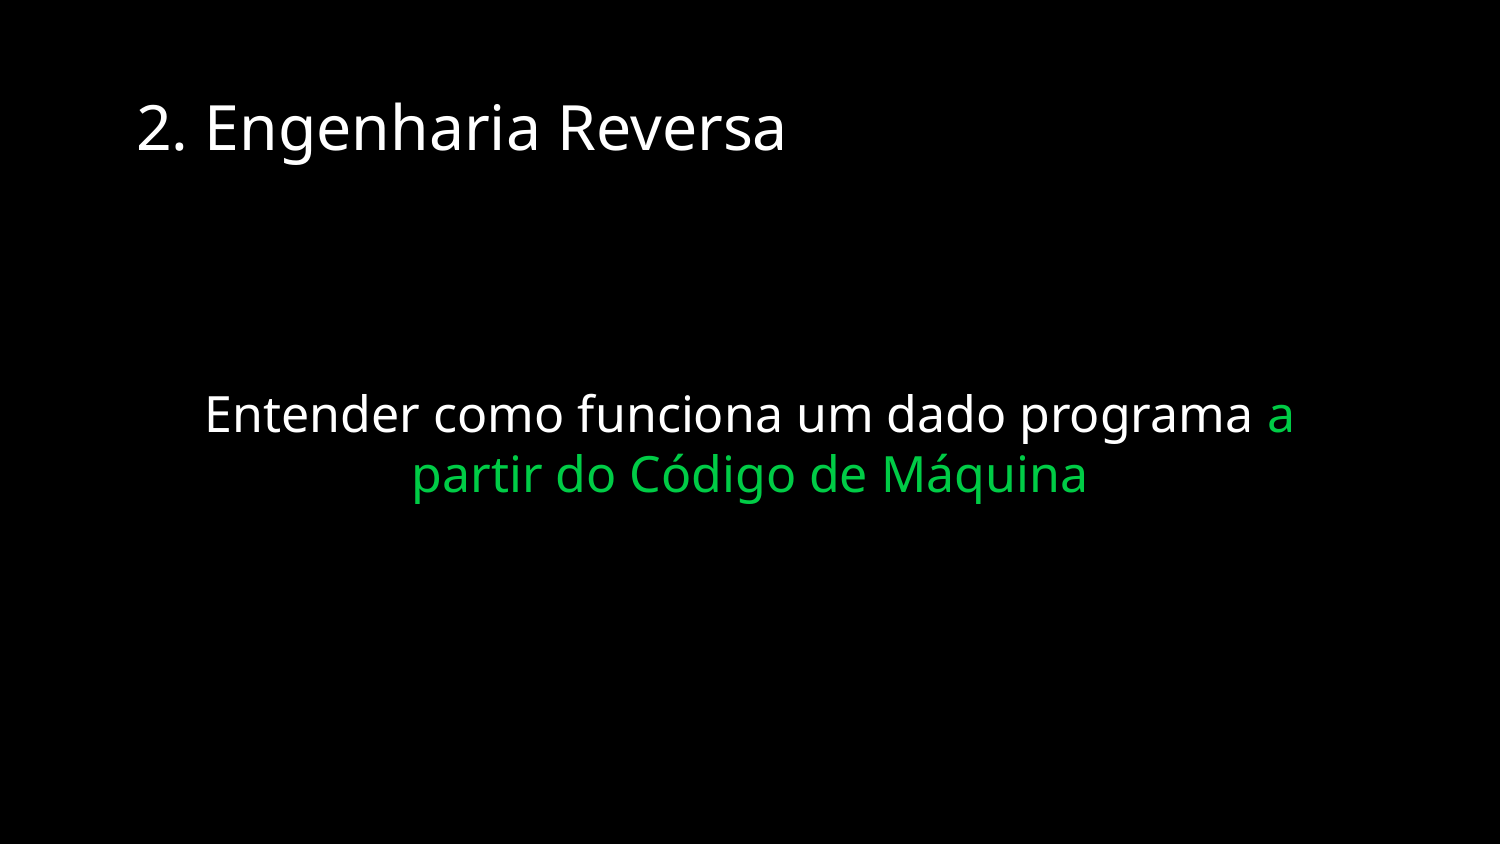

# 2. Engenharia Reversa
Entender como funciona um dado programa a partir do Código de Máquina